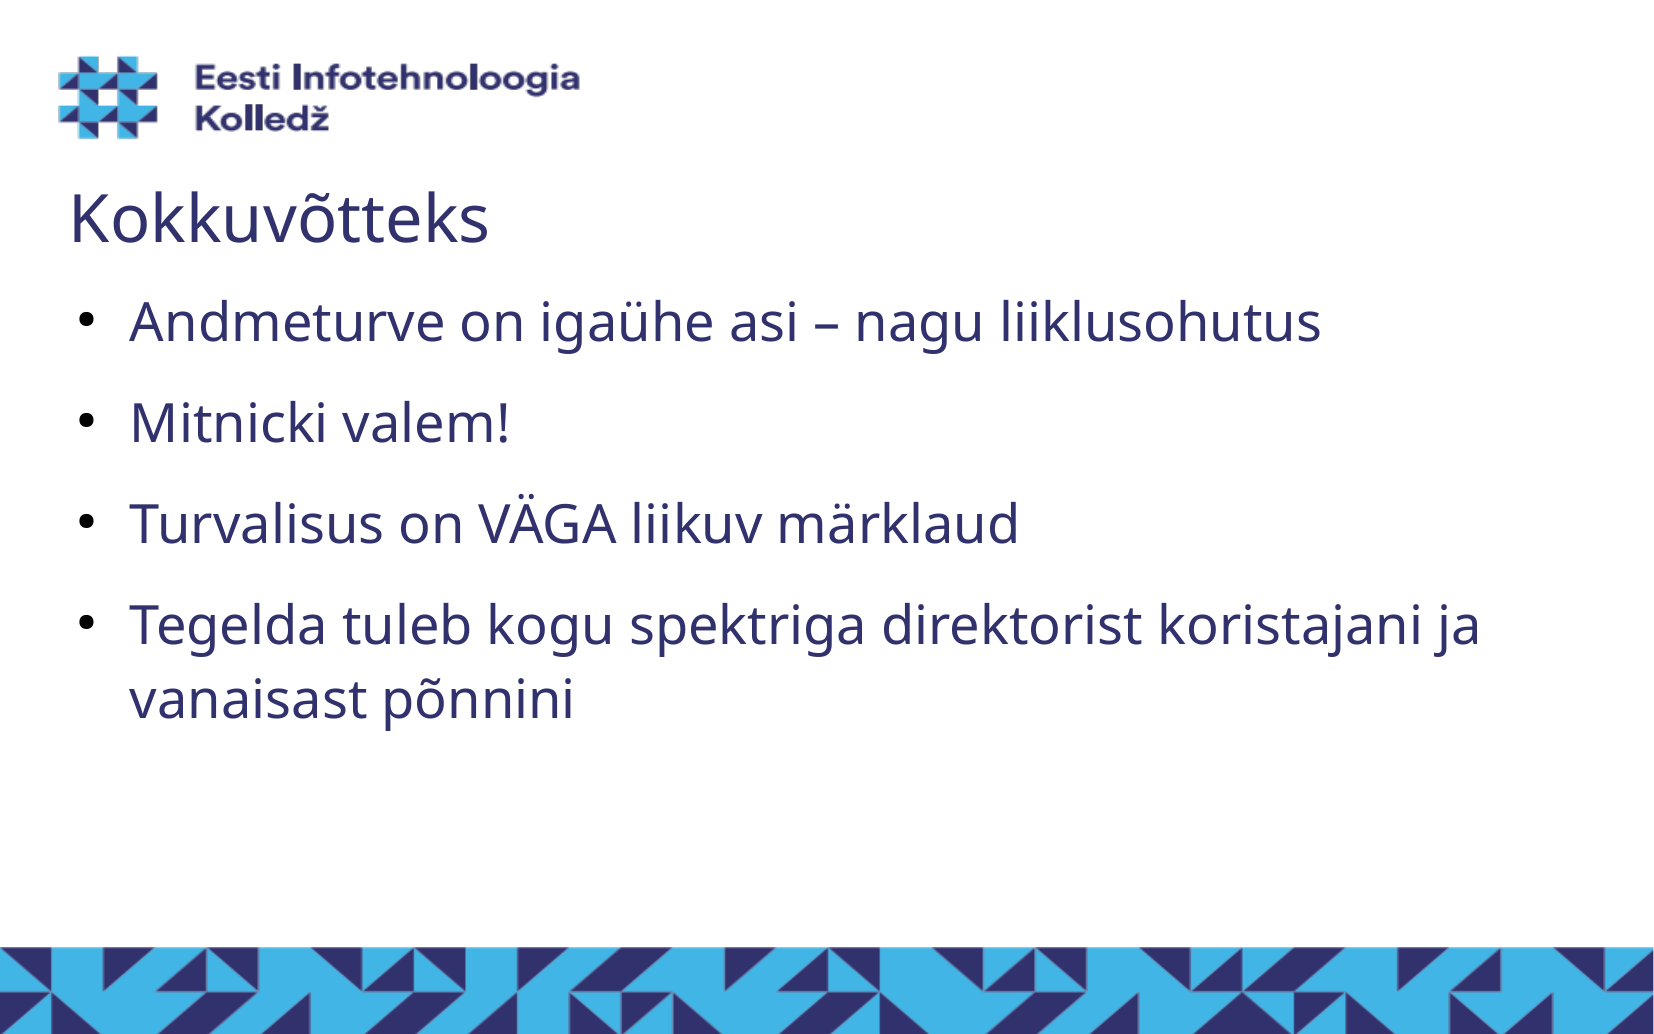

# Kokkuvõtteks
Andmeturve on igaühe asi – nagu liiklusohutus
Mitnicki valem!
Turvalisus on VÄGA liikuv märklaud
Tegelda tuleb kogu spektriga direktorist koristajani ja vanaisast põnnini